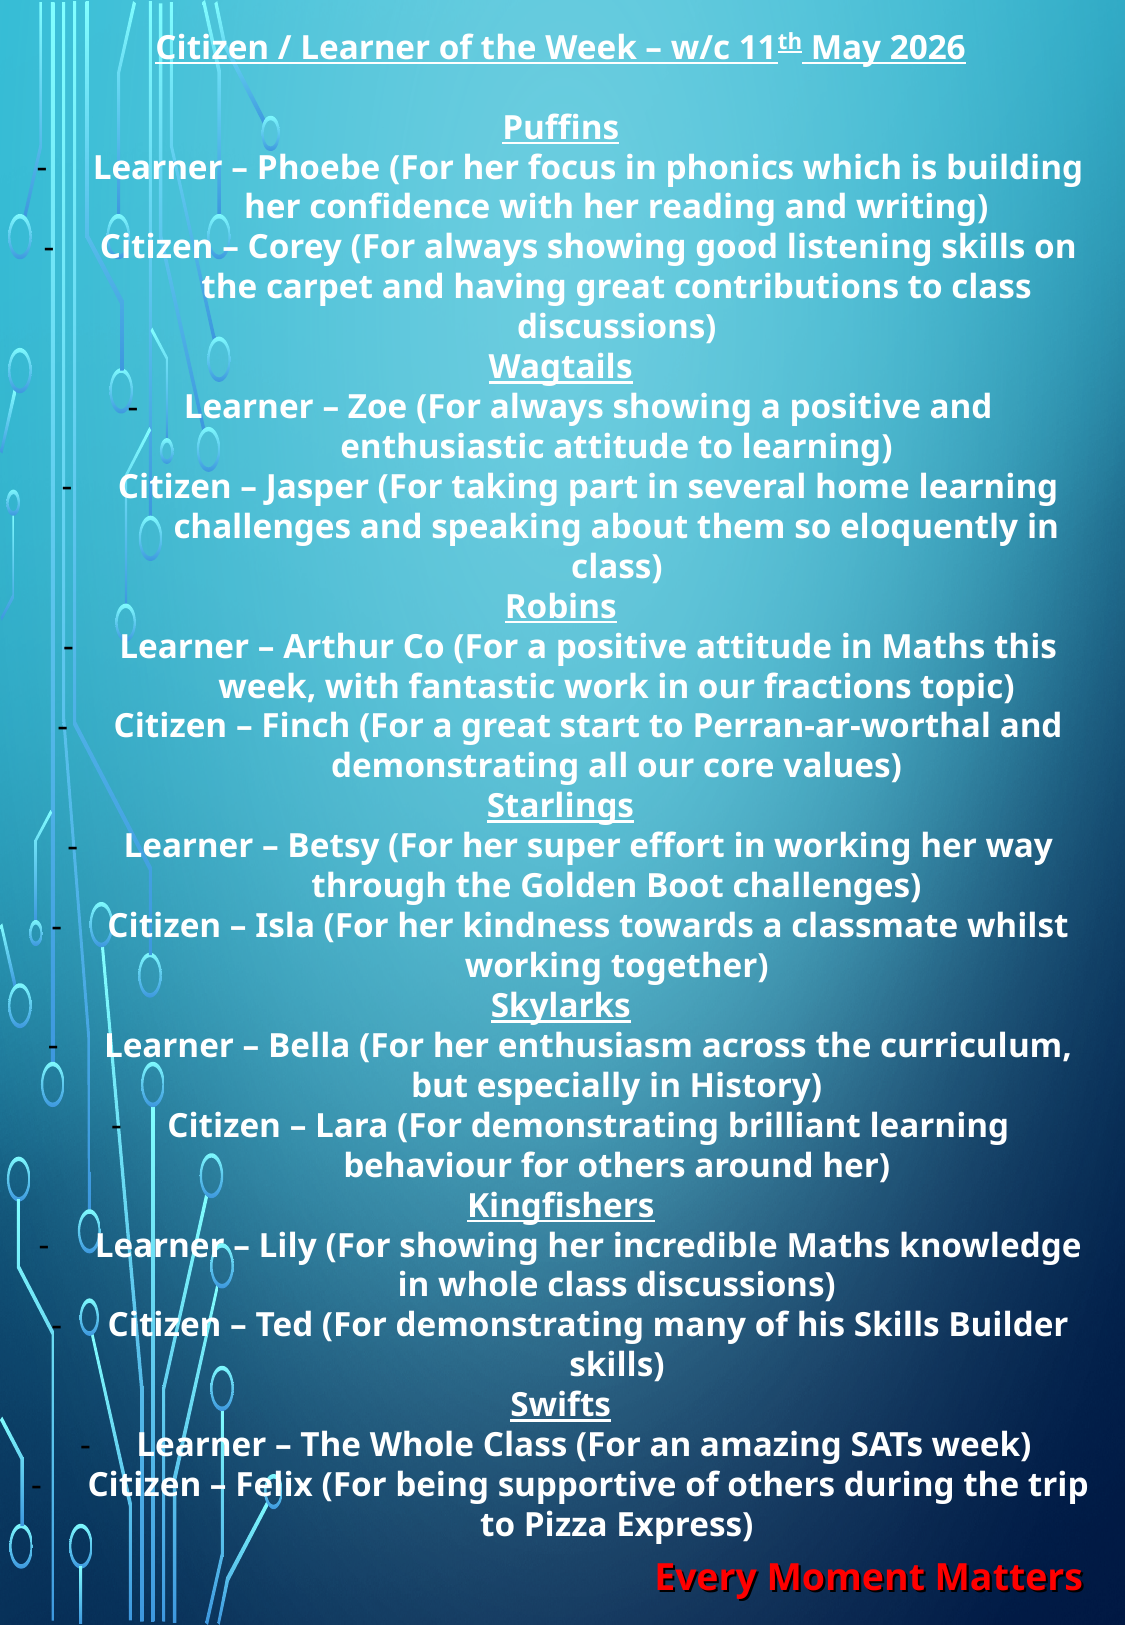

Citizen / Learner of the Week – w/c 11th May 2026
Puffins
Learner – Phoebe (For her focus in phonics which is building her confidence with her reading and writing)
Citizen – Corey (For always showing good listening skills on the carpet and having great contributions to class discussions)
Wagtails
Learner – Zoe (For always showing a positive and enthusiastic attitude to learning)
Citizen – Jasper (For taking part in several home learning challenges and speaking about them so eloquently in class)
Robins
Learner – Arthur Co (For a positive attitude in Maths this week, with fantastic work in our fractions topic)
Citizen – Finch (For a great start to Perran-ar-worthal and demonstrating all our core values)
Starlings
Learner – Betsy (For her super effort in working her way through the Golden Boot challenges)
Citizen – Isla (For her kindness towards a classmate whilst working together)
Skylarks
Learner – Bella (For her enthusiasm across the curriculum, but especially in History)
Citizen – Lara (For demonstrating brilliant learning behaviour for others around her)
Kingfishers
Learner – Lily (For showing her incredible Maths knowledge in whole class discussions)
Citizen – Ted (For demonstrating many of his Skills Builder skills)
Swifts
Learner – The Whole Class (For an amazing SATs week)
Citizen – Felix (For being supportive of others during the trip to Pizza Express)
Every Moment Matters